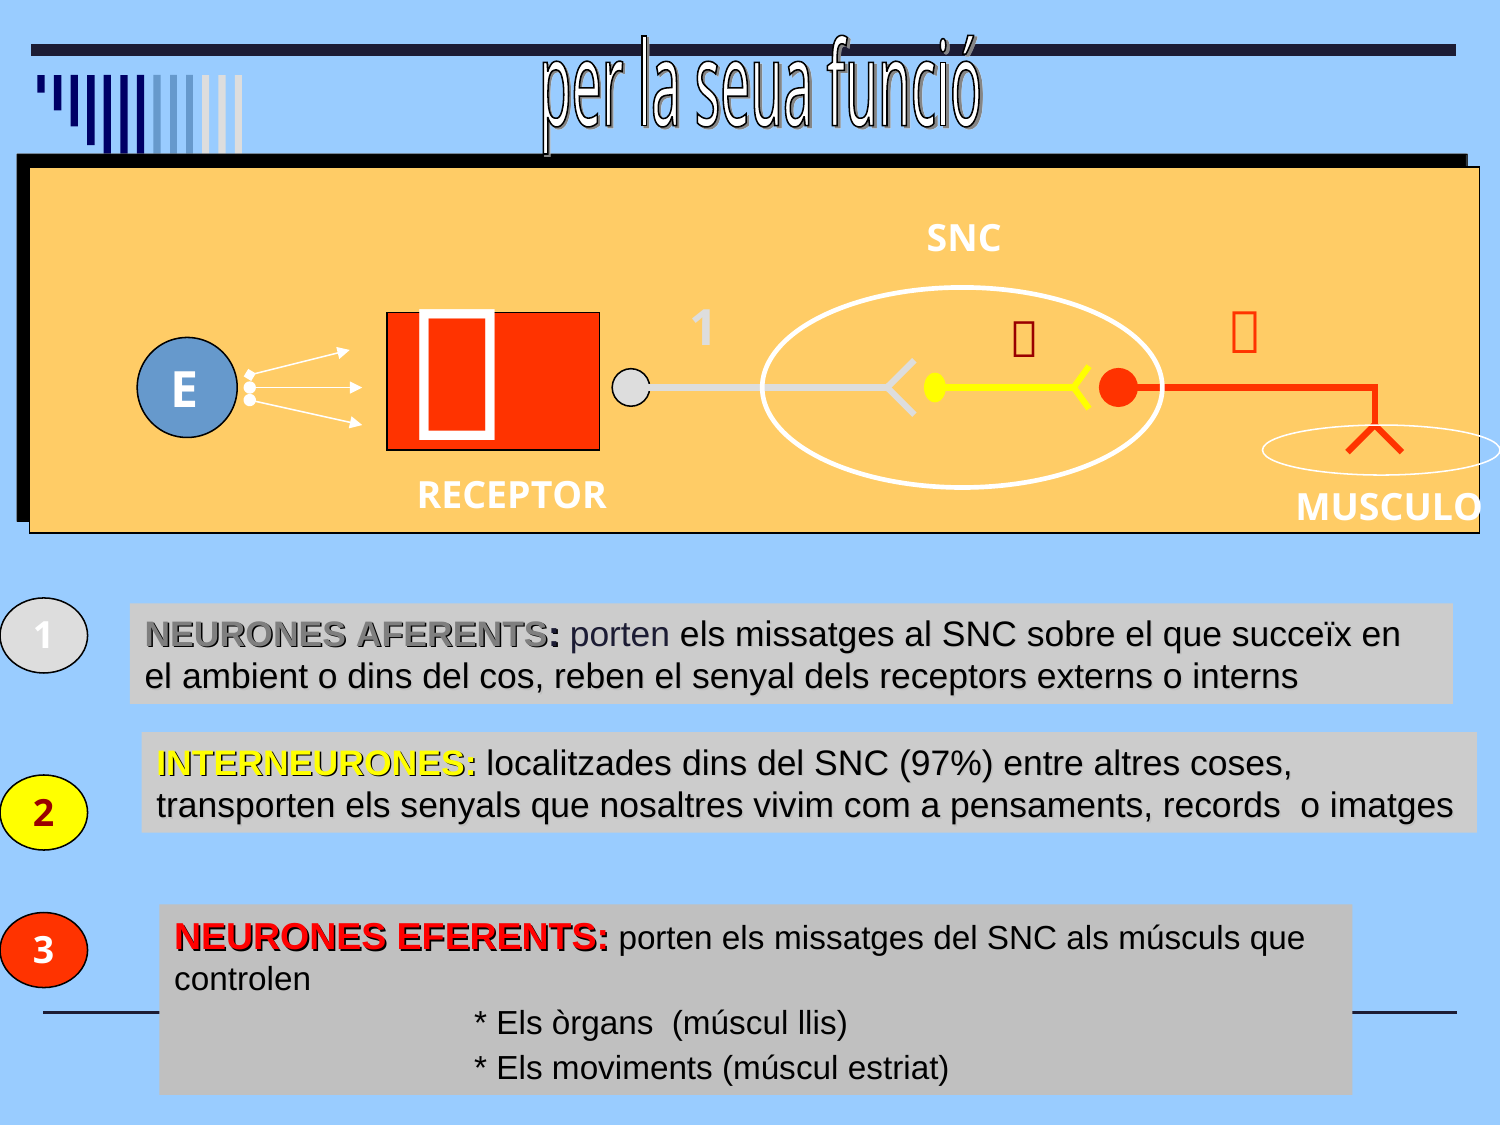

per la seua funció
SNC

RECEPTOR
1


E
MUSCULO
1
NEURONES AFERENTS: porten els missatges al SNC sobre el que succeïx en el ambient o dins del cos, reben el senyal dels receptors externs o interns
INTERNEURONES: localitzades dins del SNC (97%) entre altres coses, transporten els senyals que nosaltres vivim com a pensaments, records o imatges
2
NEURONES EFERENTS: porten els missatges del SNC als músculs que controlen
		* Els òrgans (múscul llis)
		* Els moviments (múscul estriat)
3